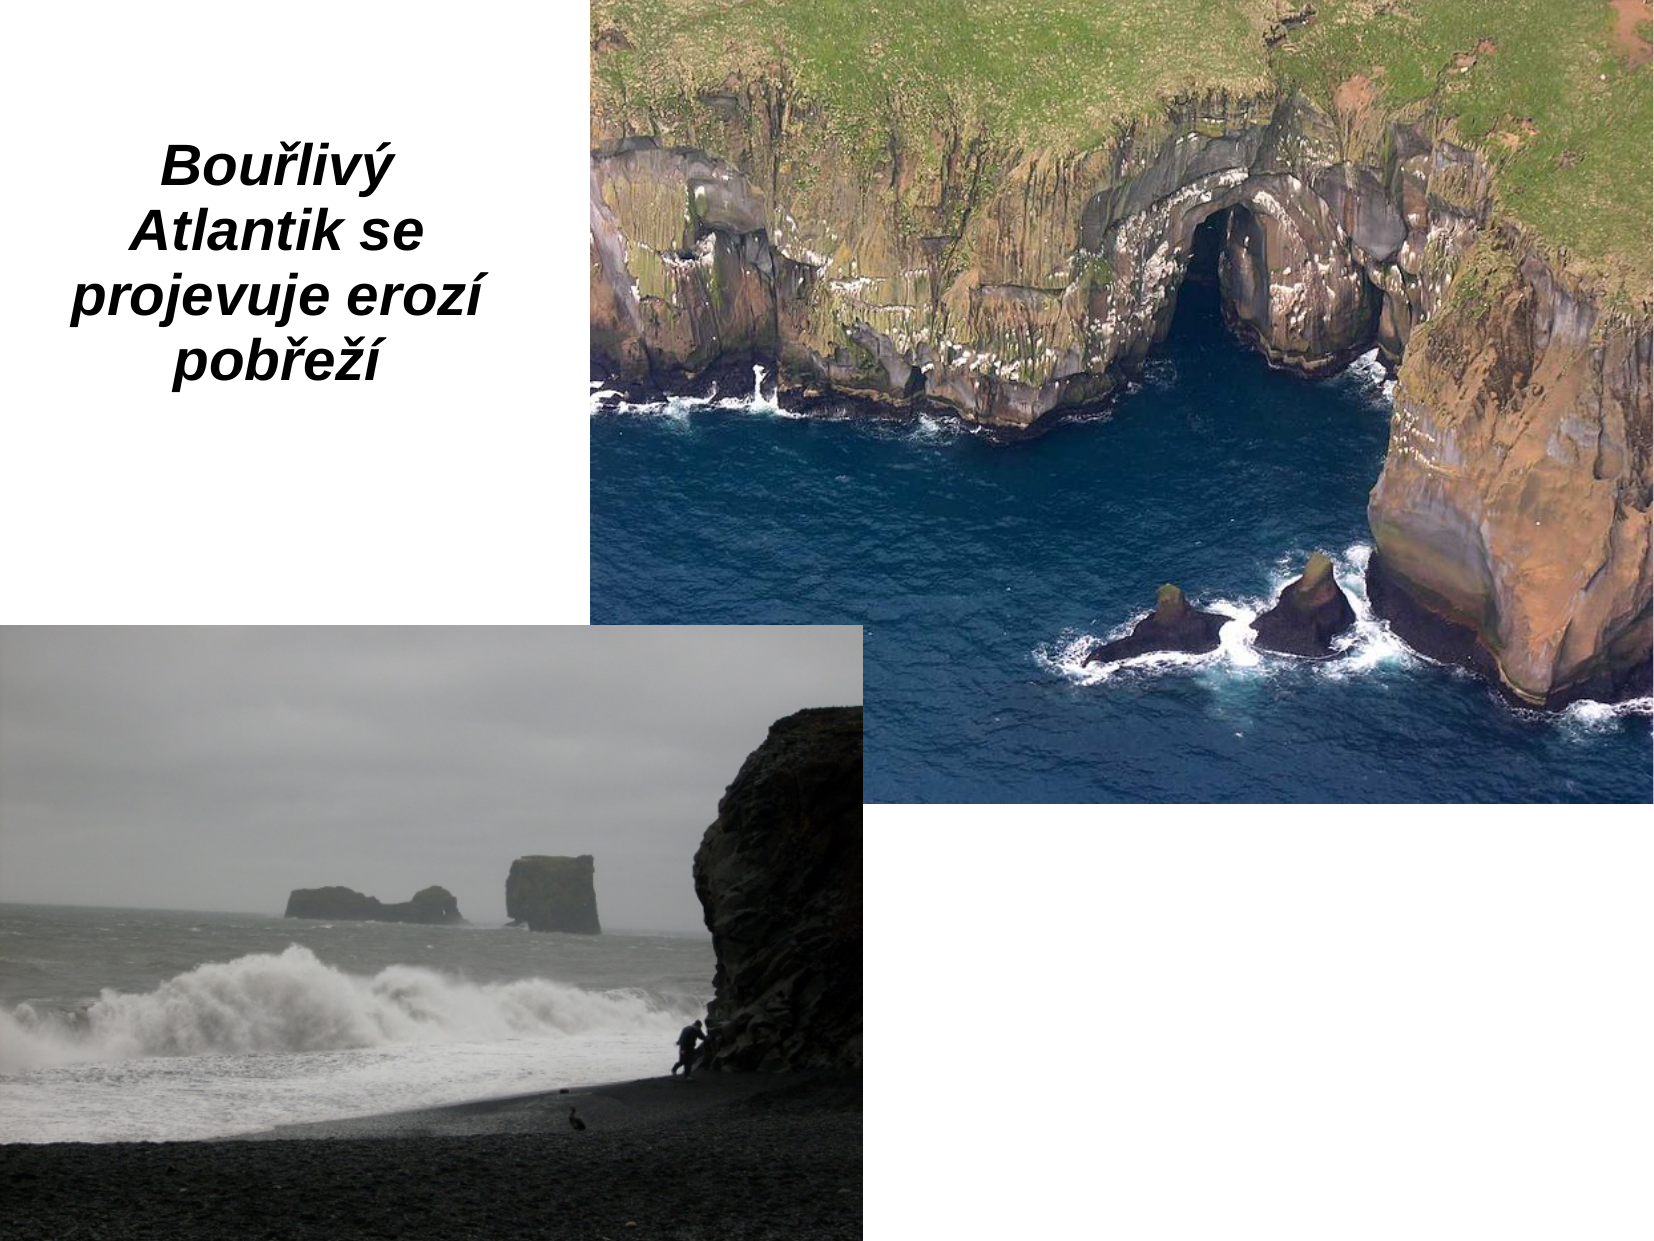

# Bouřlivý Atlantik se projevuje erozí pobřeží